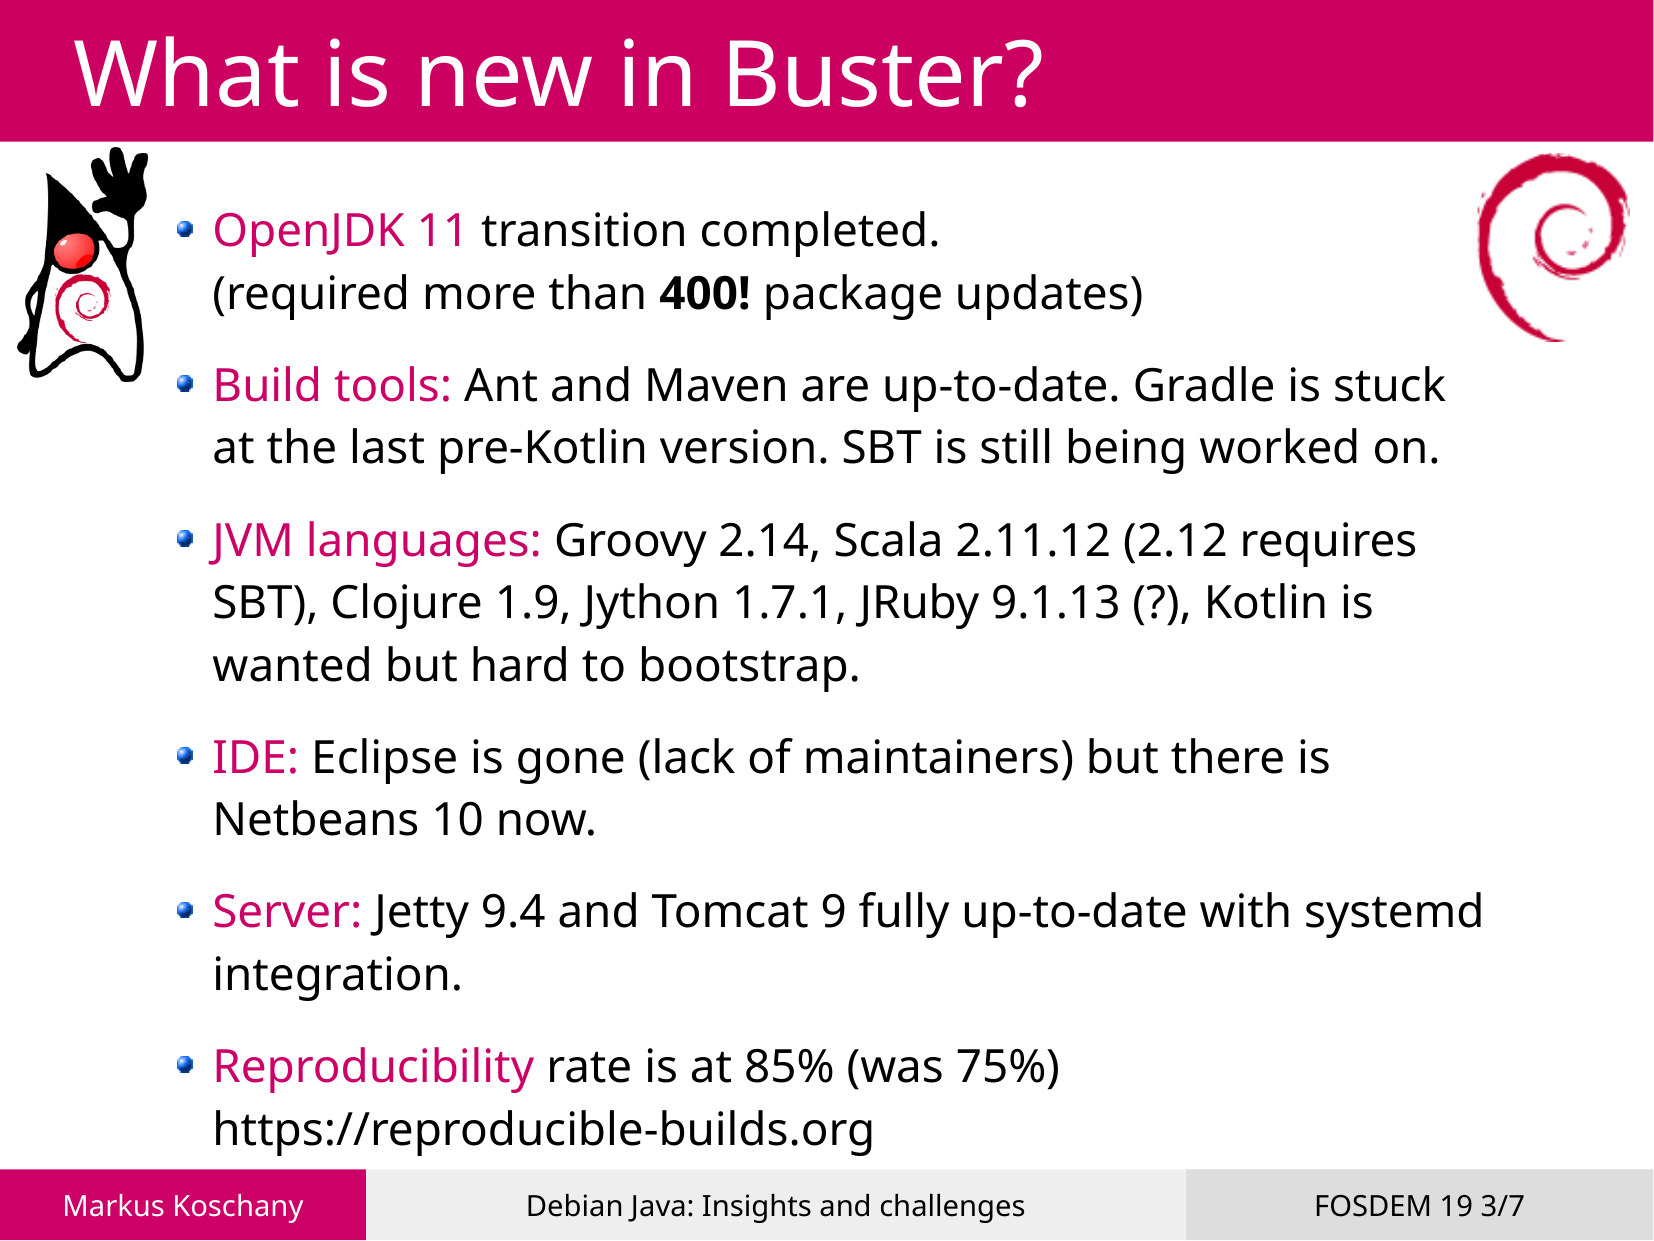

# What is new in Buster?
OpenJDK 11 transition completed.
(required more than 400! package updates)
Build tools: Ant and Maven are up-to-date. Gradle is stuck at the last pre-Kotlin version. SBT is still being worked on.
JVM languages: Groovy 2.14, Scala 2.11.12 (2.12 requires SBT), Clojure 1.9, Jython 1.7.1, JRuby 9.1.13 (?), Kotlin is wanted but hard to bootstrap.
IDE: Eclipse is gone (lack of maintainers) but there is Netbeans 10 now.
Server: Jetty 9.4 and Tomcat 9 fully up-to-date with systemd integration.
Reproducibility rate is at 85% (was 75%) https://reproducible-builds.org
07.08.17
3